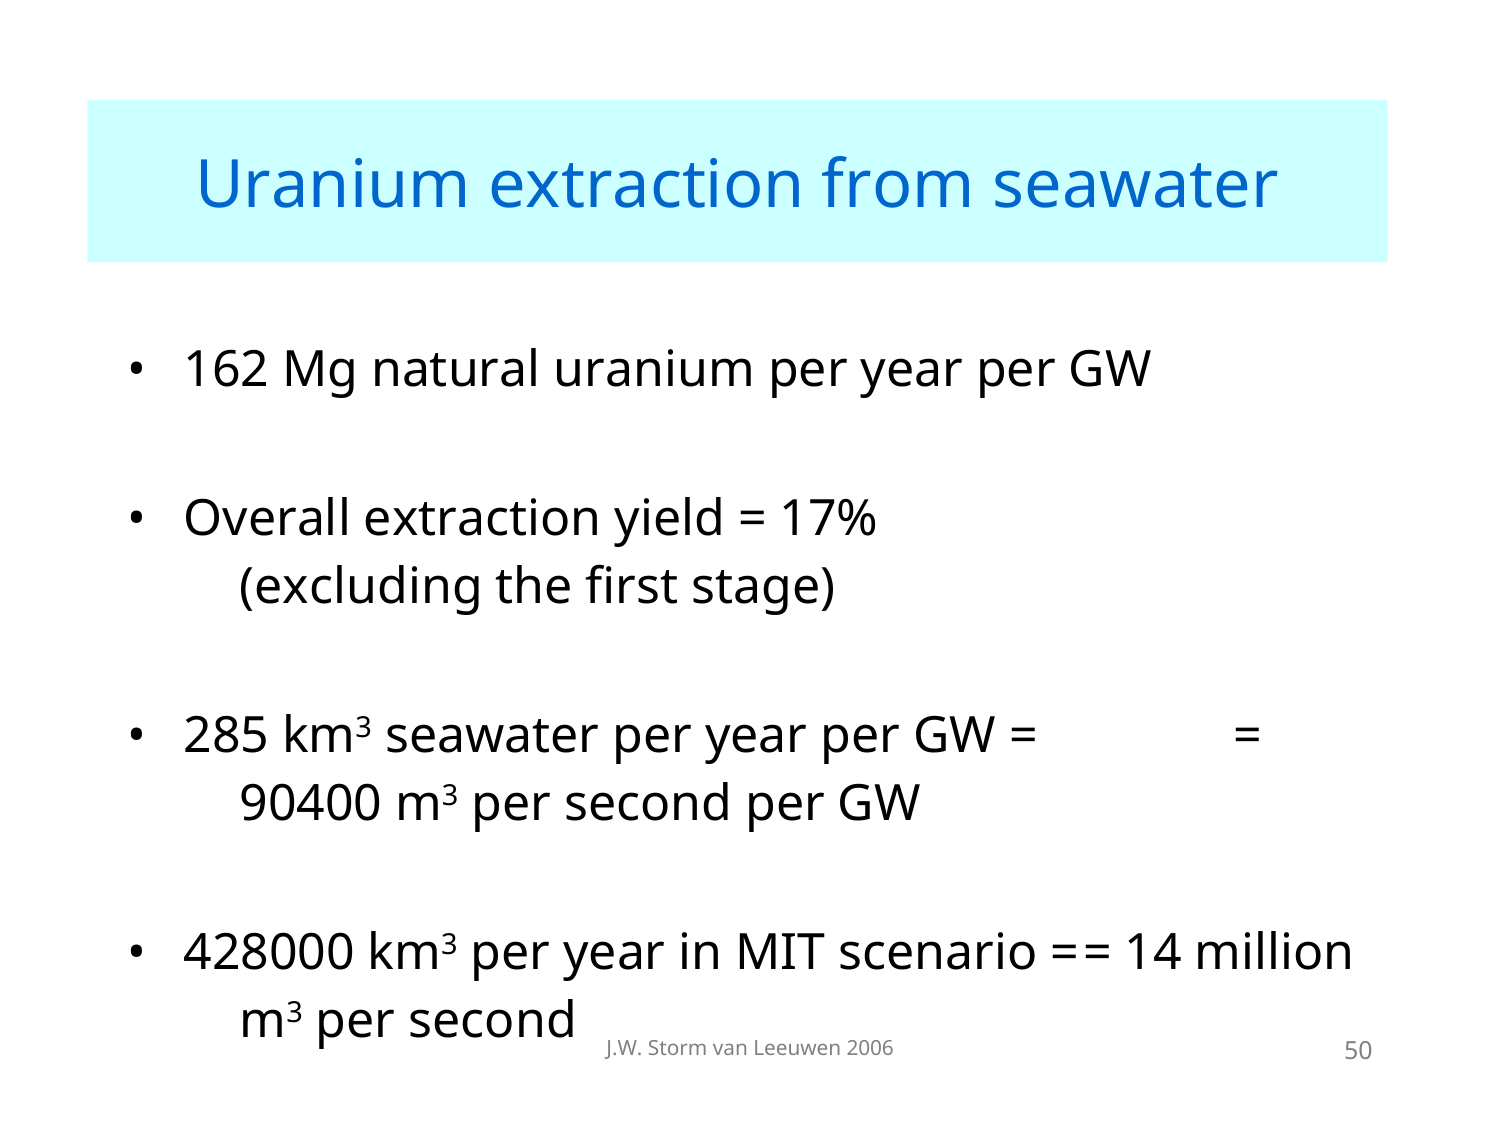

Uranium extraction from seawater
# 162 Mg natural uranium per year per GW
Overall extraction yield = 17%			(excluding the first stage)
285 km3 seawater per year per GW =		= 90400 m3 per second per GW
428000 km3 per year in MIT scenario =	= 14 million m3 per second
J.W. Storm van Leeuwen 2006
50